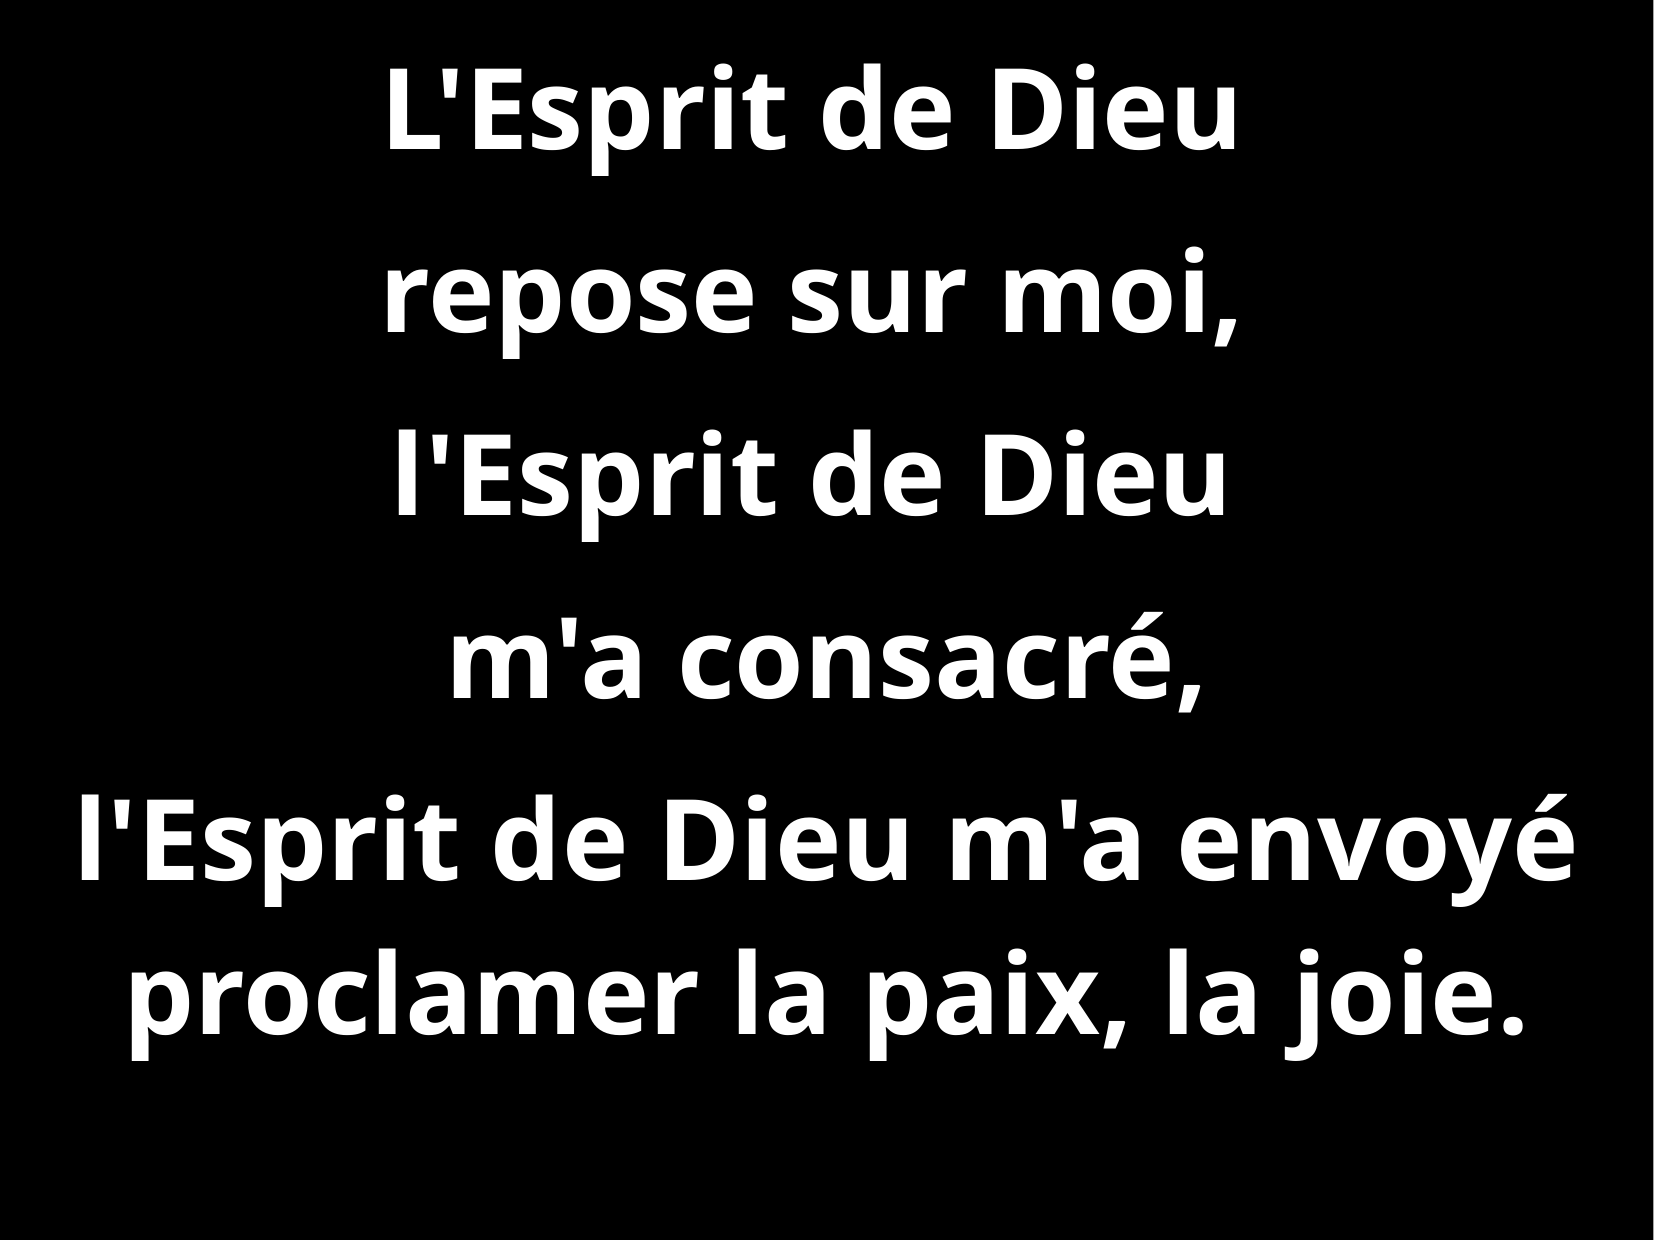

# L'Esprit de Dieu
repose sur moi,
l'Esprit de Dieu
m'a consacré,
l'Esprit de Dieu m'a envoyé proclamer la paix, la joie.